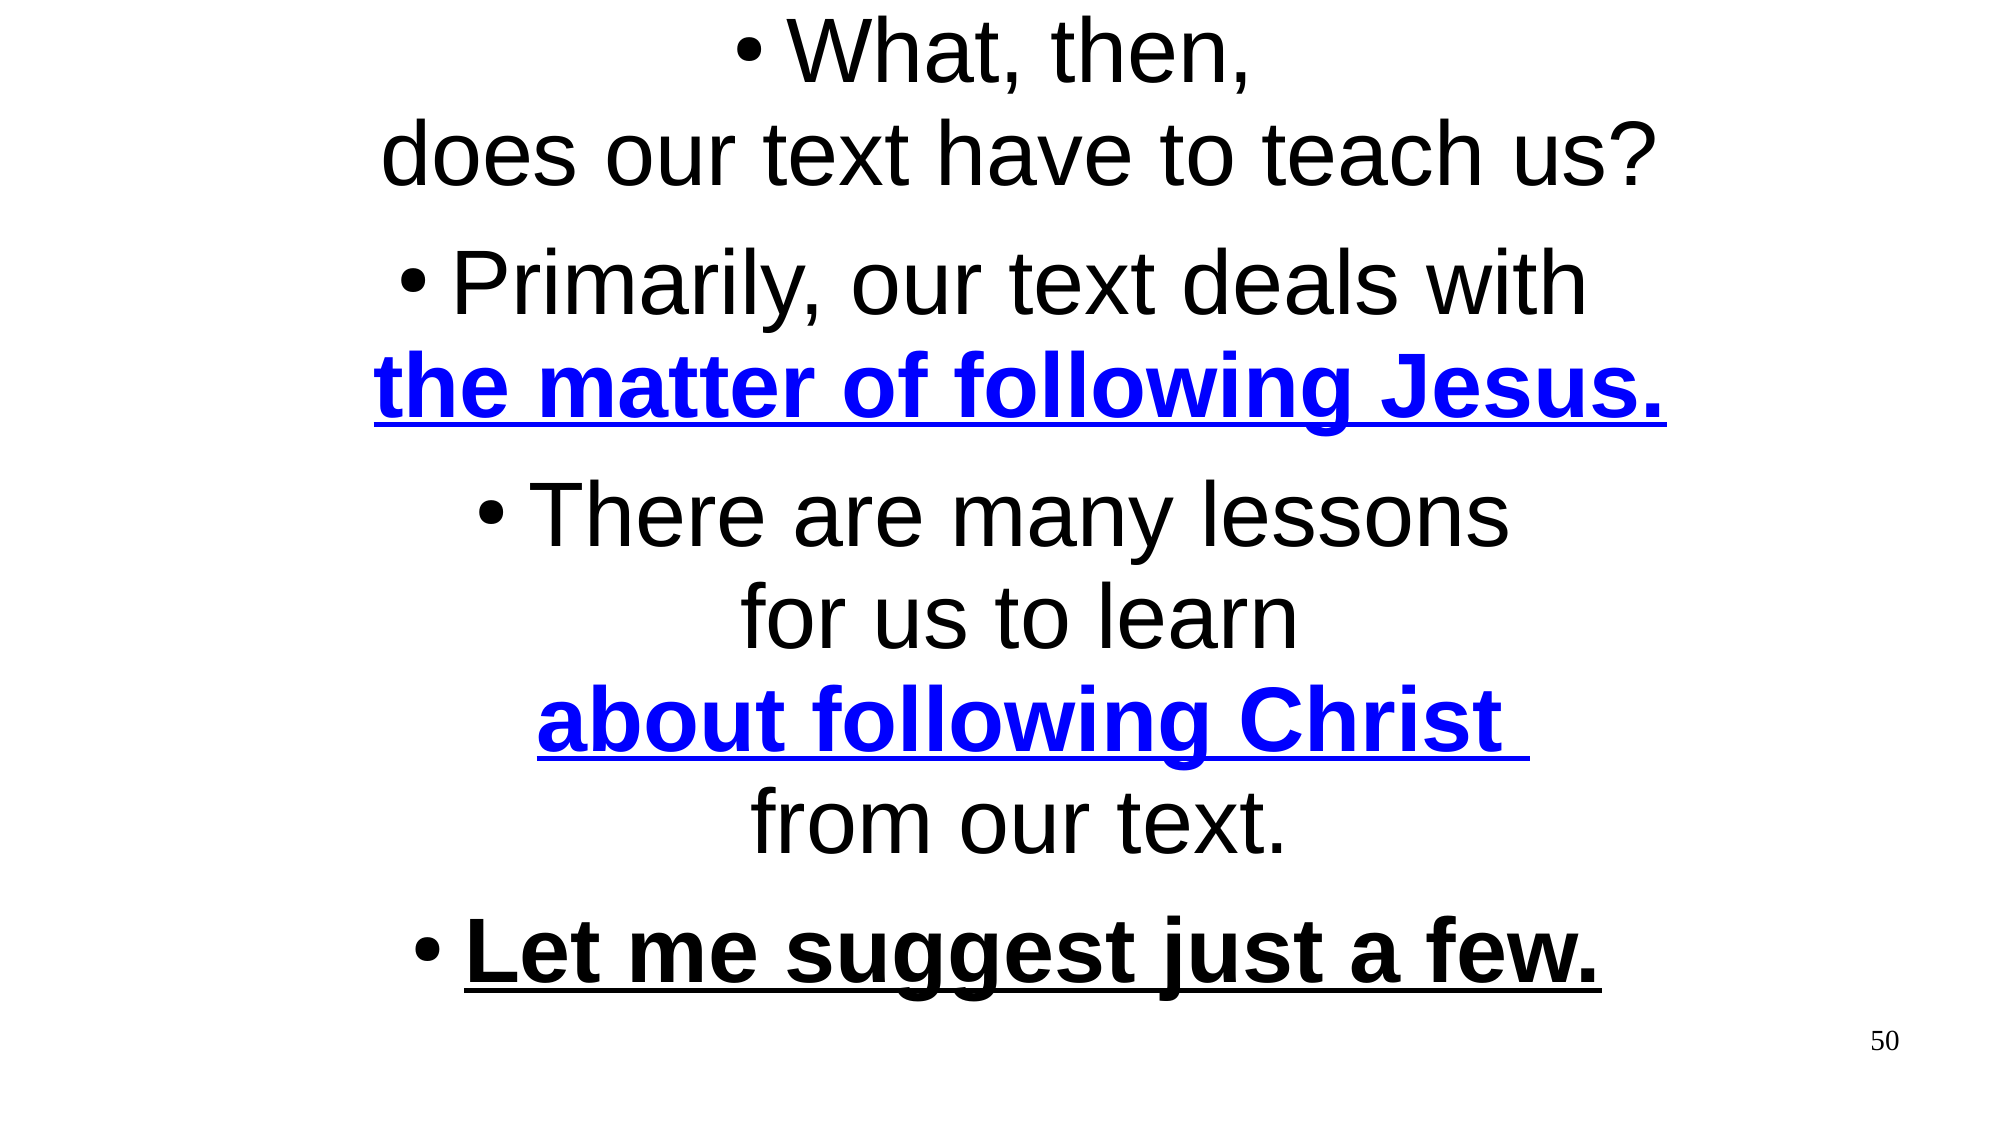

# What, then, does our text have to teach us?
Primarily, our text deals with
the matter of following Jesus.
There are many lessons
for us to learn
about following Christ
from our text.
Let me suggest just a few.
50